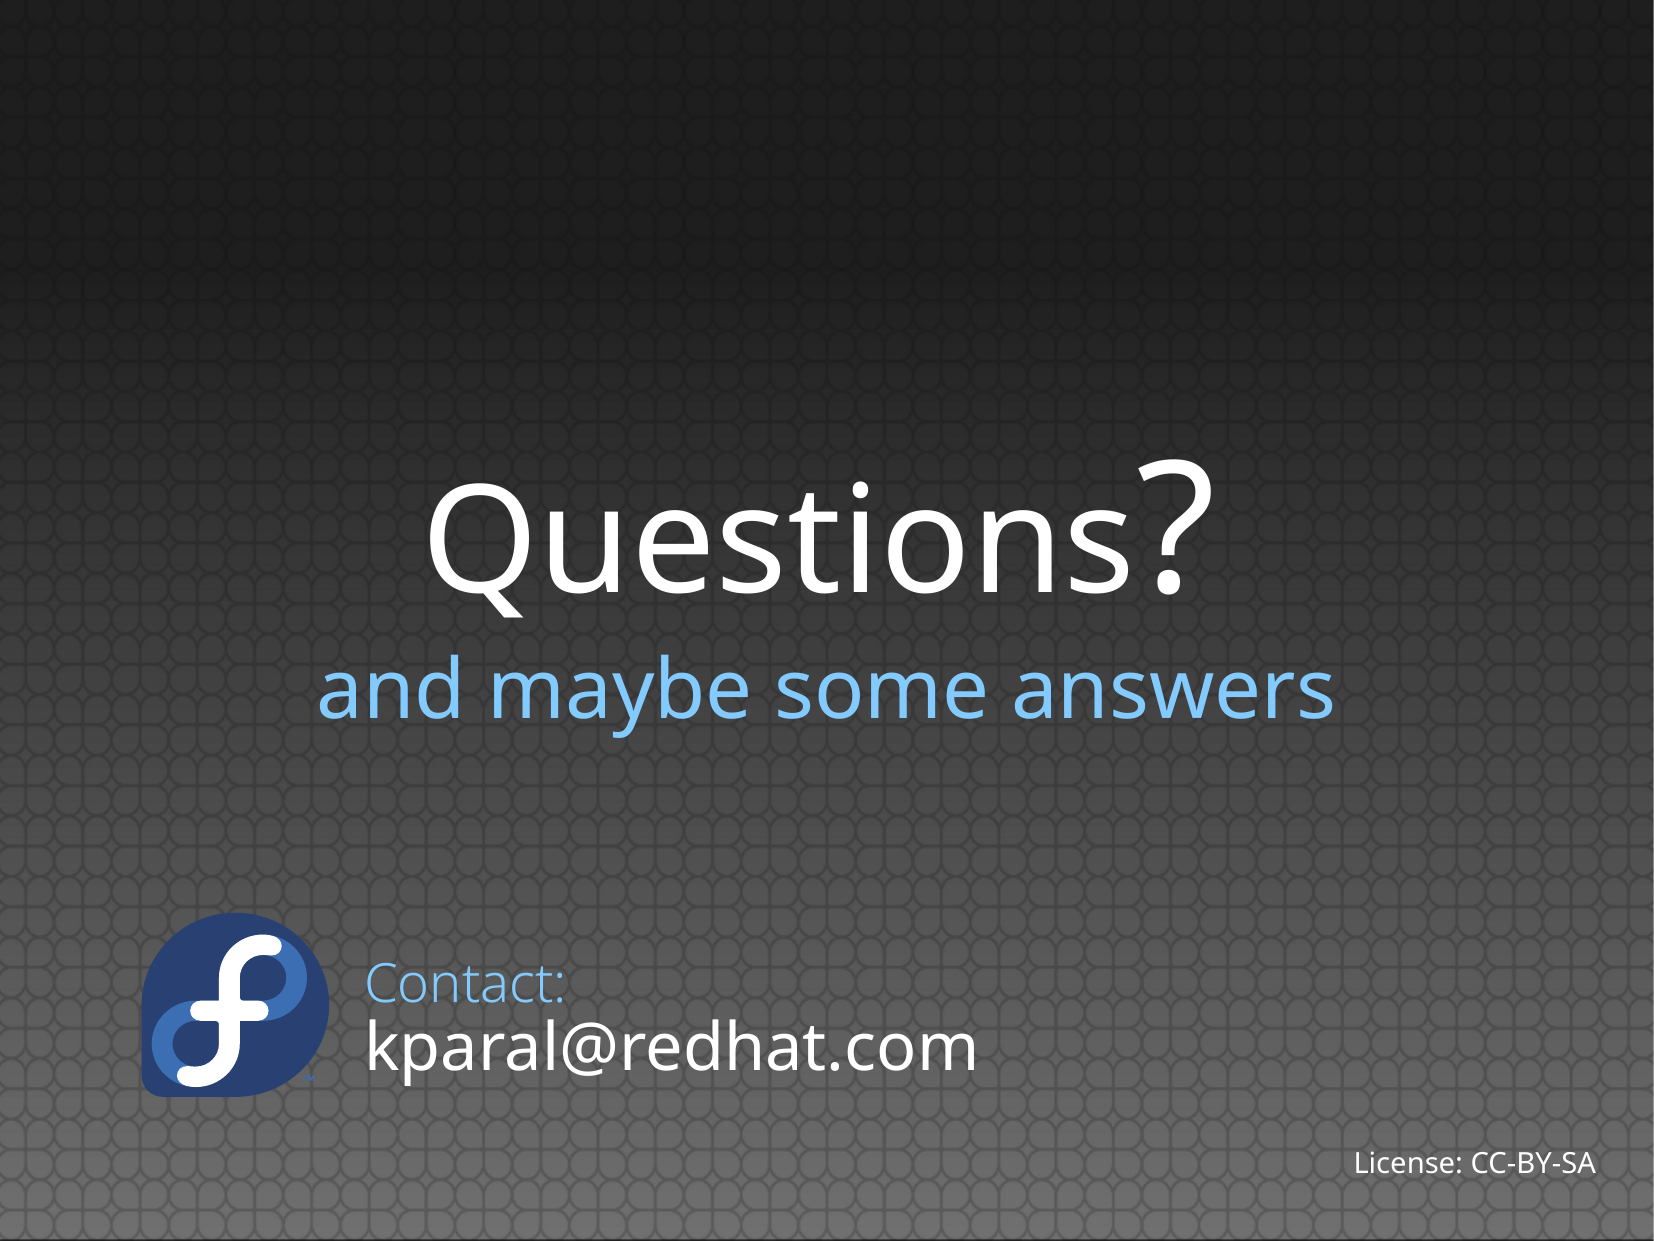

# Questions?
and maybe some answers
Contact:
kparal@redhat.com
License: CC-BY-SA